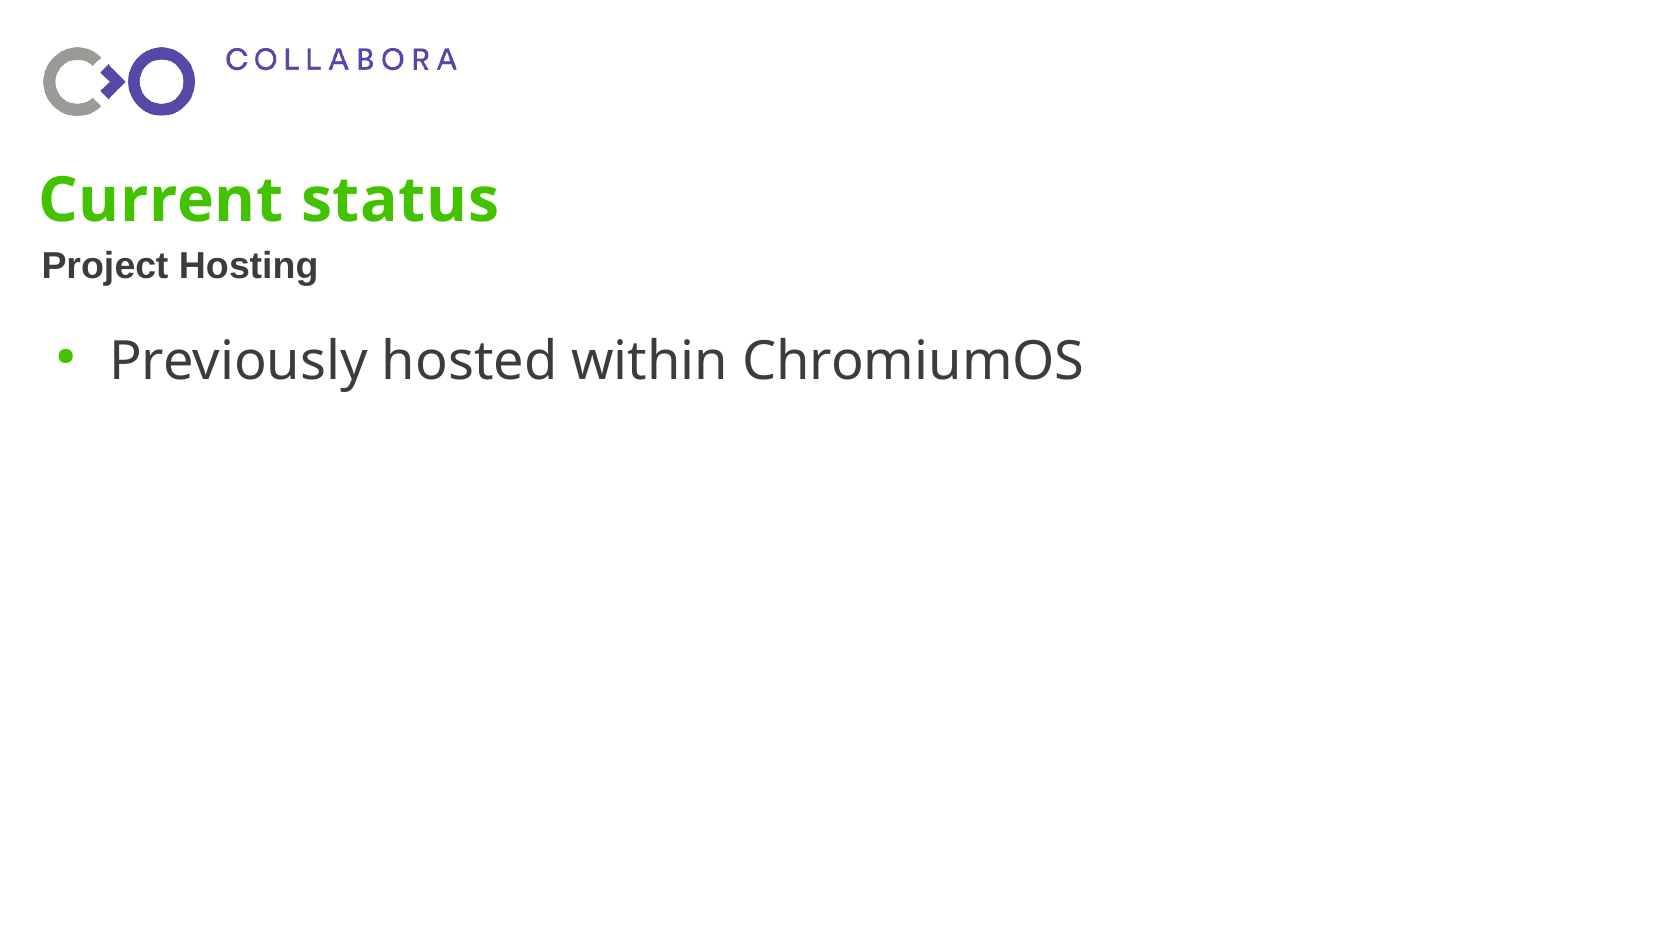

# Current status
Project Hosting
Previously hosted within ChromiumOS